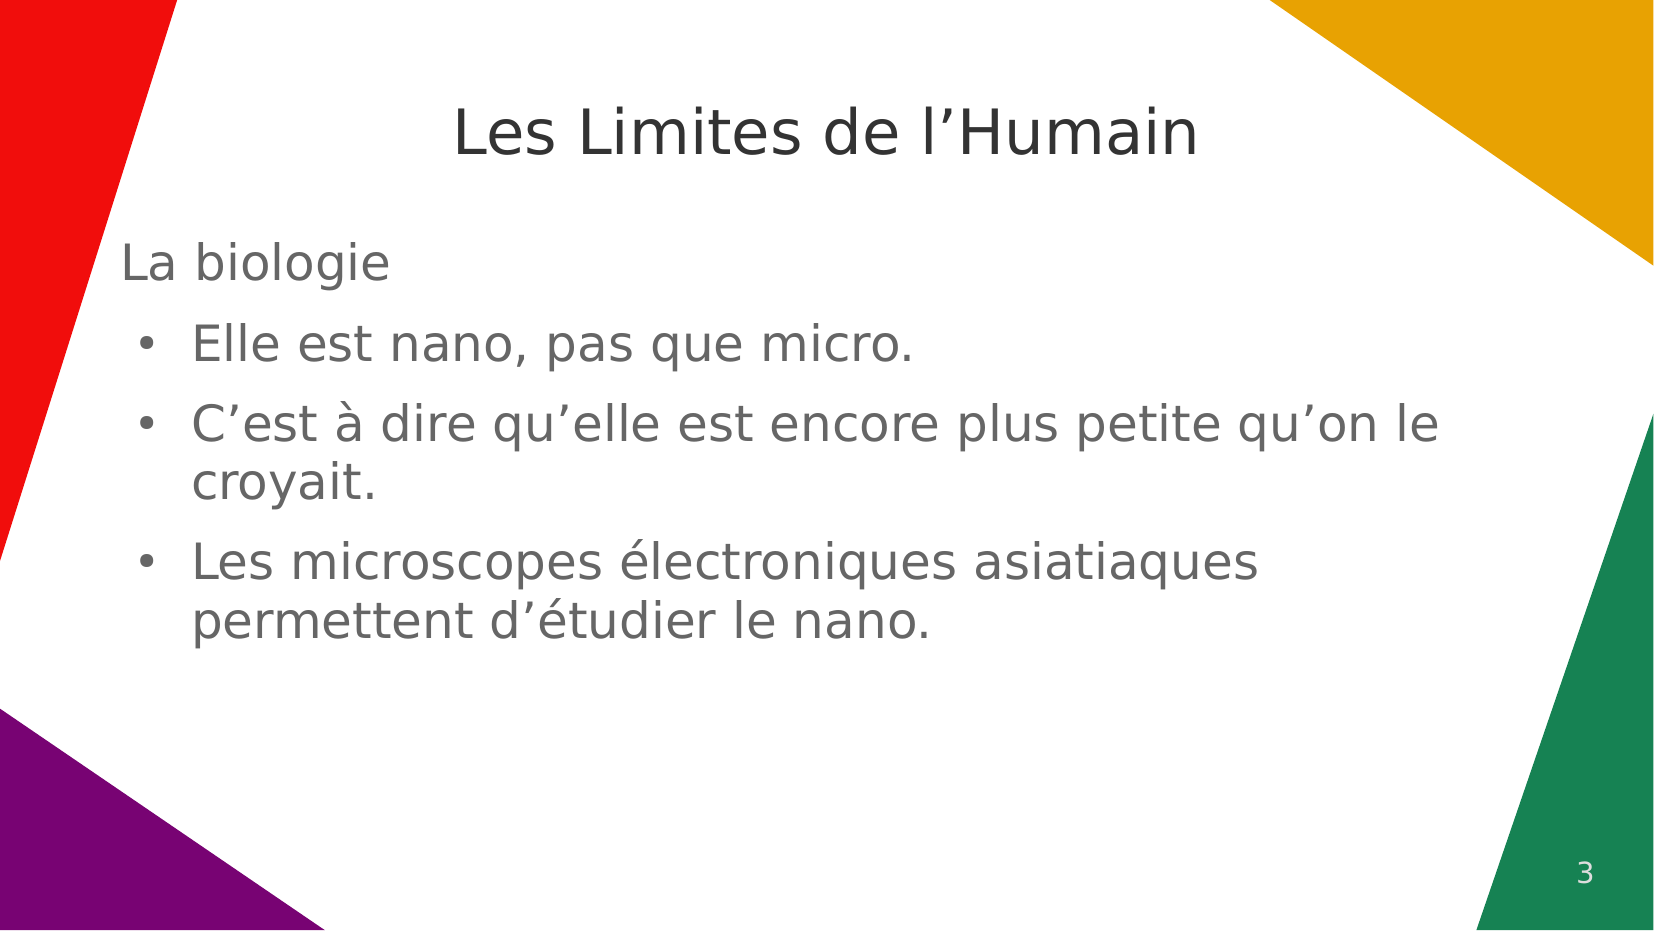

# Les Limites de l’Humain
La biologie
Elle est nano, pas que micro.
C’est à dire qu’elle est encore plus petite qu’on le croyait.
Les microscopes électroniques asiatiaques permettent d’étudier le nano.
3